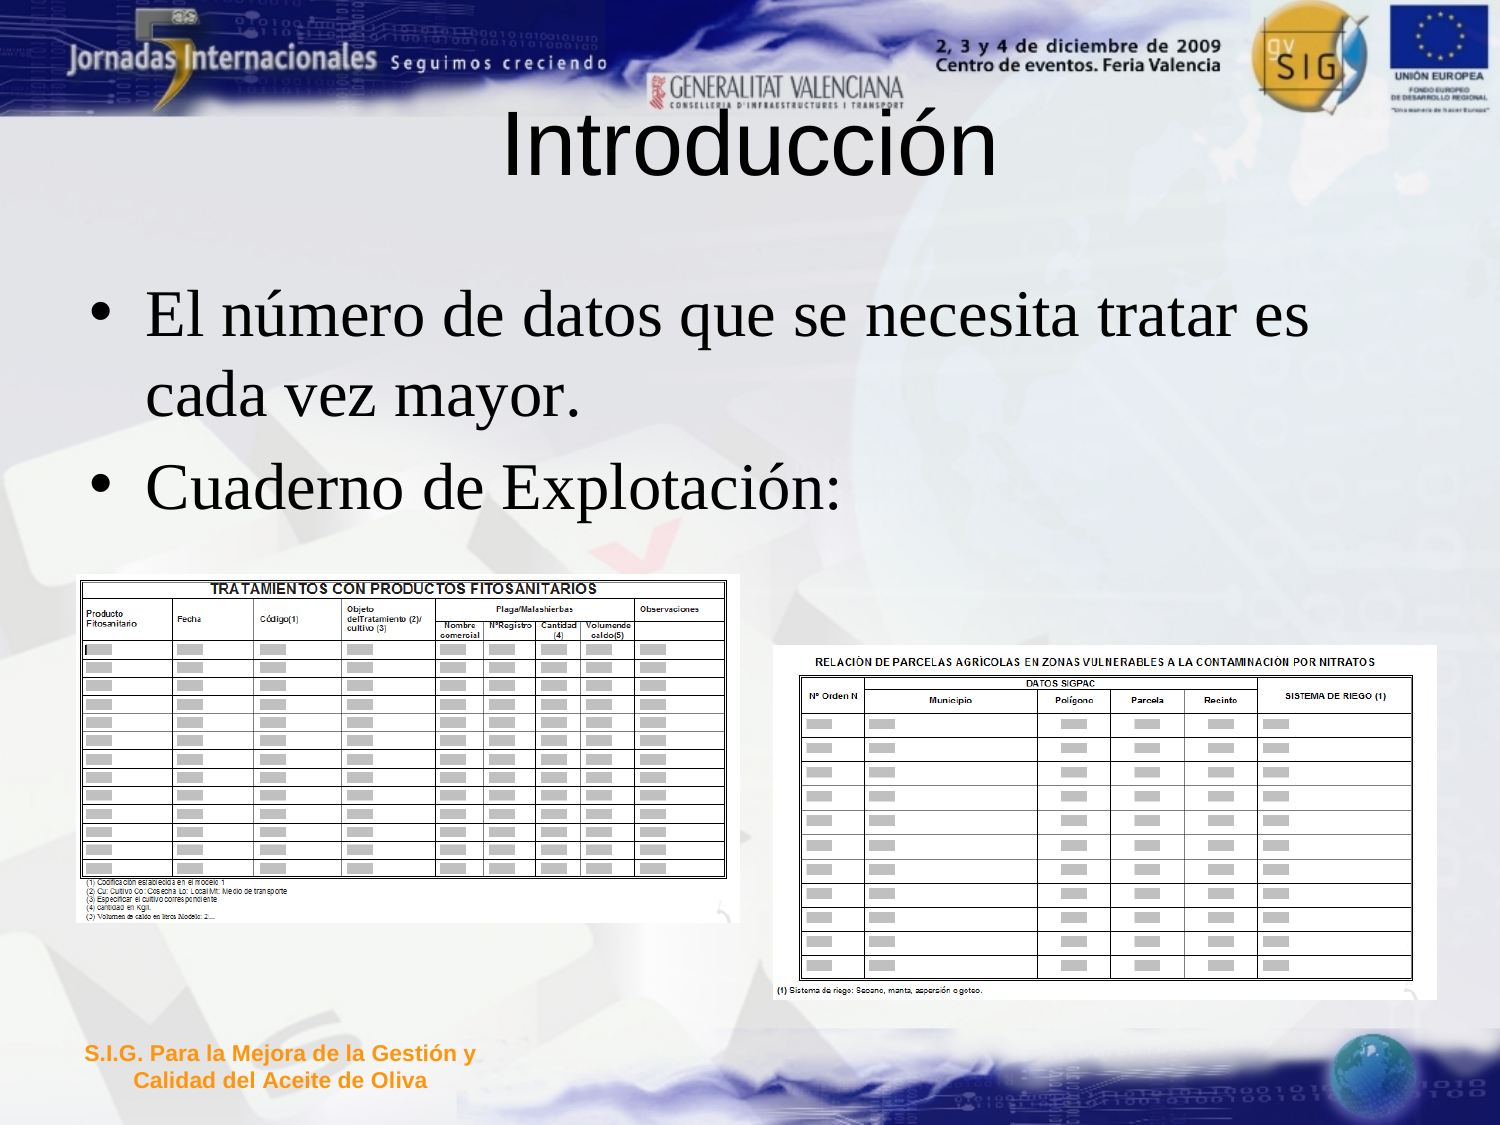

# Introducción
El número de datos que se necesita tratar es cada vez mayor.
Cuaderno de Explotación:
S.I.G. Para la Mejora de la Gestión y Calidad del Aceite de Oliva